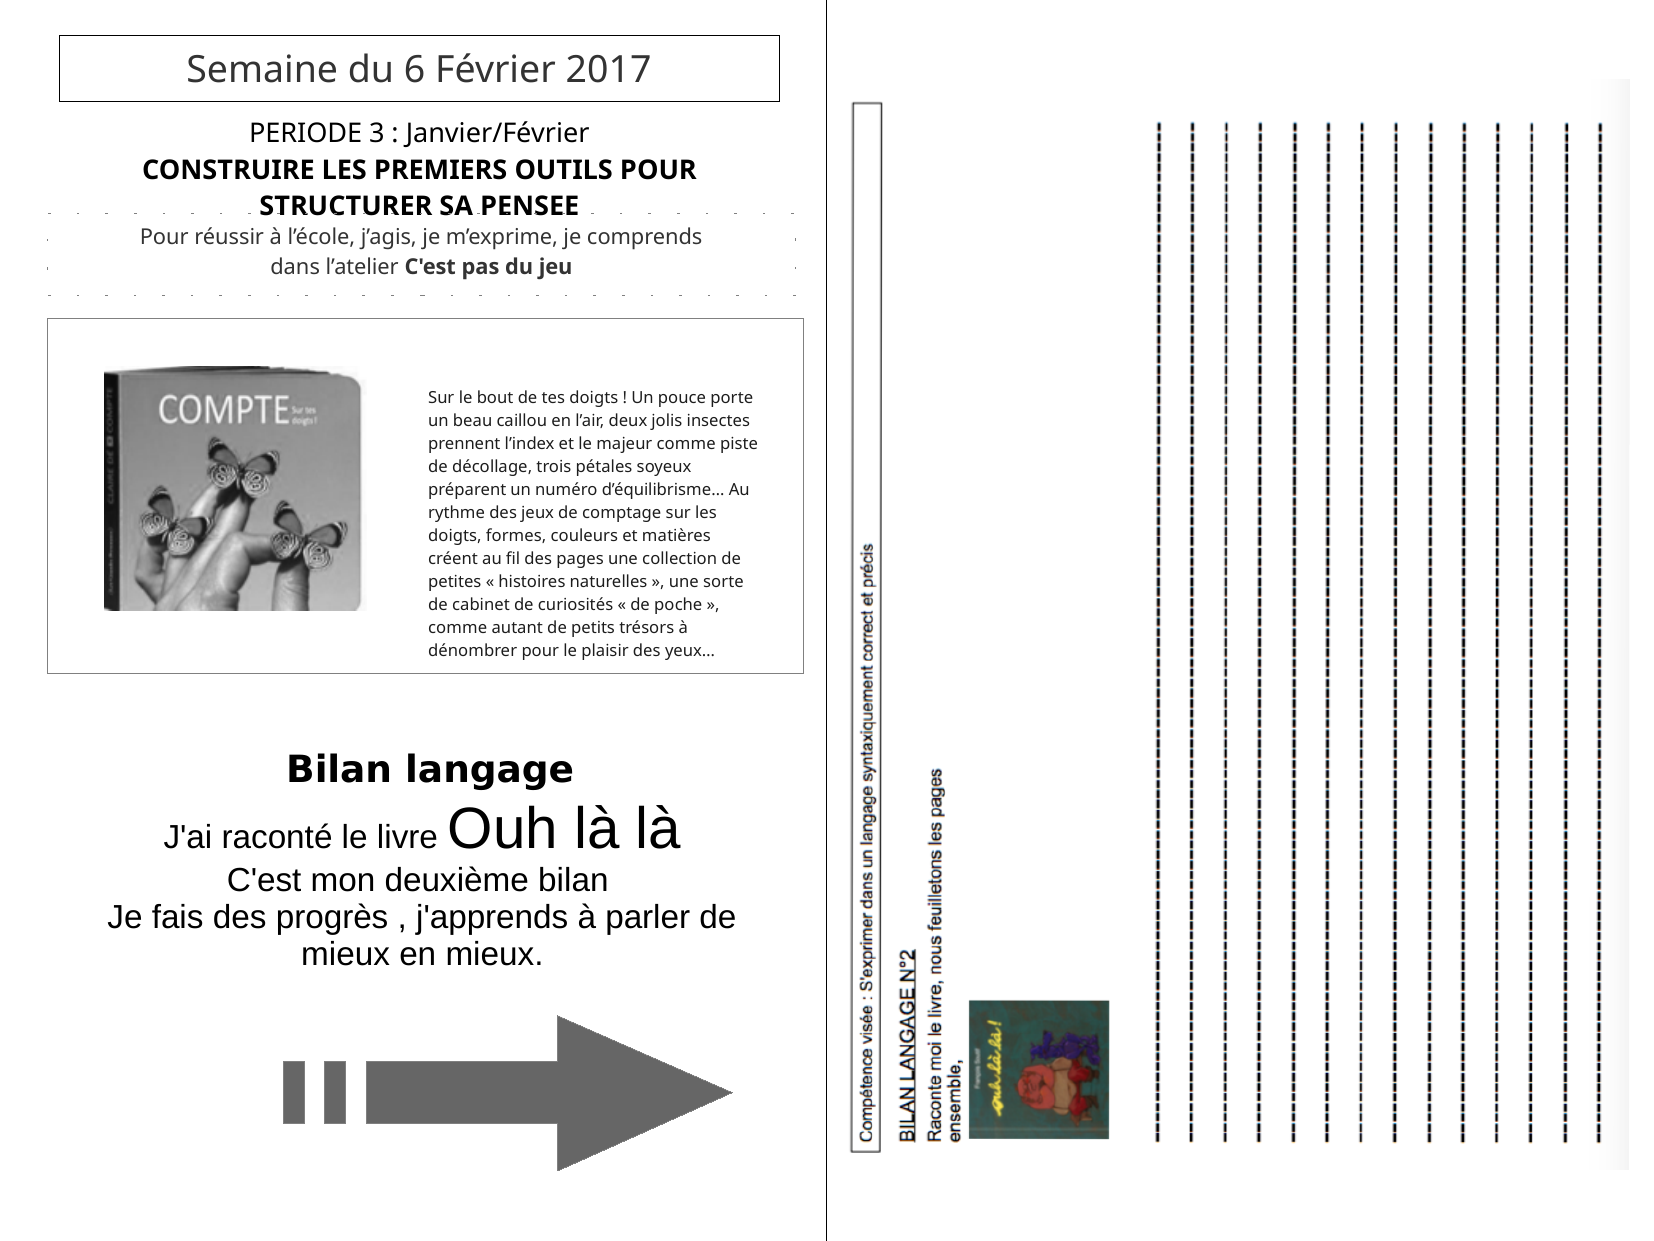

Semaine du 6 Février 2017
PERIODE 3 : Janvier/Février
CONSTRUIRE LES PREMIERS OUTILS POUR STRUCTURER SA PENSEE
Pour réussir à l’école, j’agis, je m’exprime, je comprends
dans l’atelier C'est pas du jeu
Sur le bout de tes doigts ! Un pouce porte un beau caillou en l’air, deux jolis insectes prennent l’index et le majeur comme piste de décollage, trois pétales soyeux préparent un numéro d’équilibrisme… Au rythme des jeux de comptage sur les doigts, formes, couleurs et matières créent au fil des pages une collection de petites « histoires naturelles », une sorte de cabinet de curiosités « de poche », comme autant de petits trésors à dénombrer pour le plaisir des yeux…
Bilan langage
J'ai raconté le livre Ouh là là
C'est mon deuxième bilan
Je fais des progrès , j'apprends à parler de mieux en mieux.